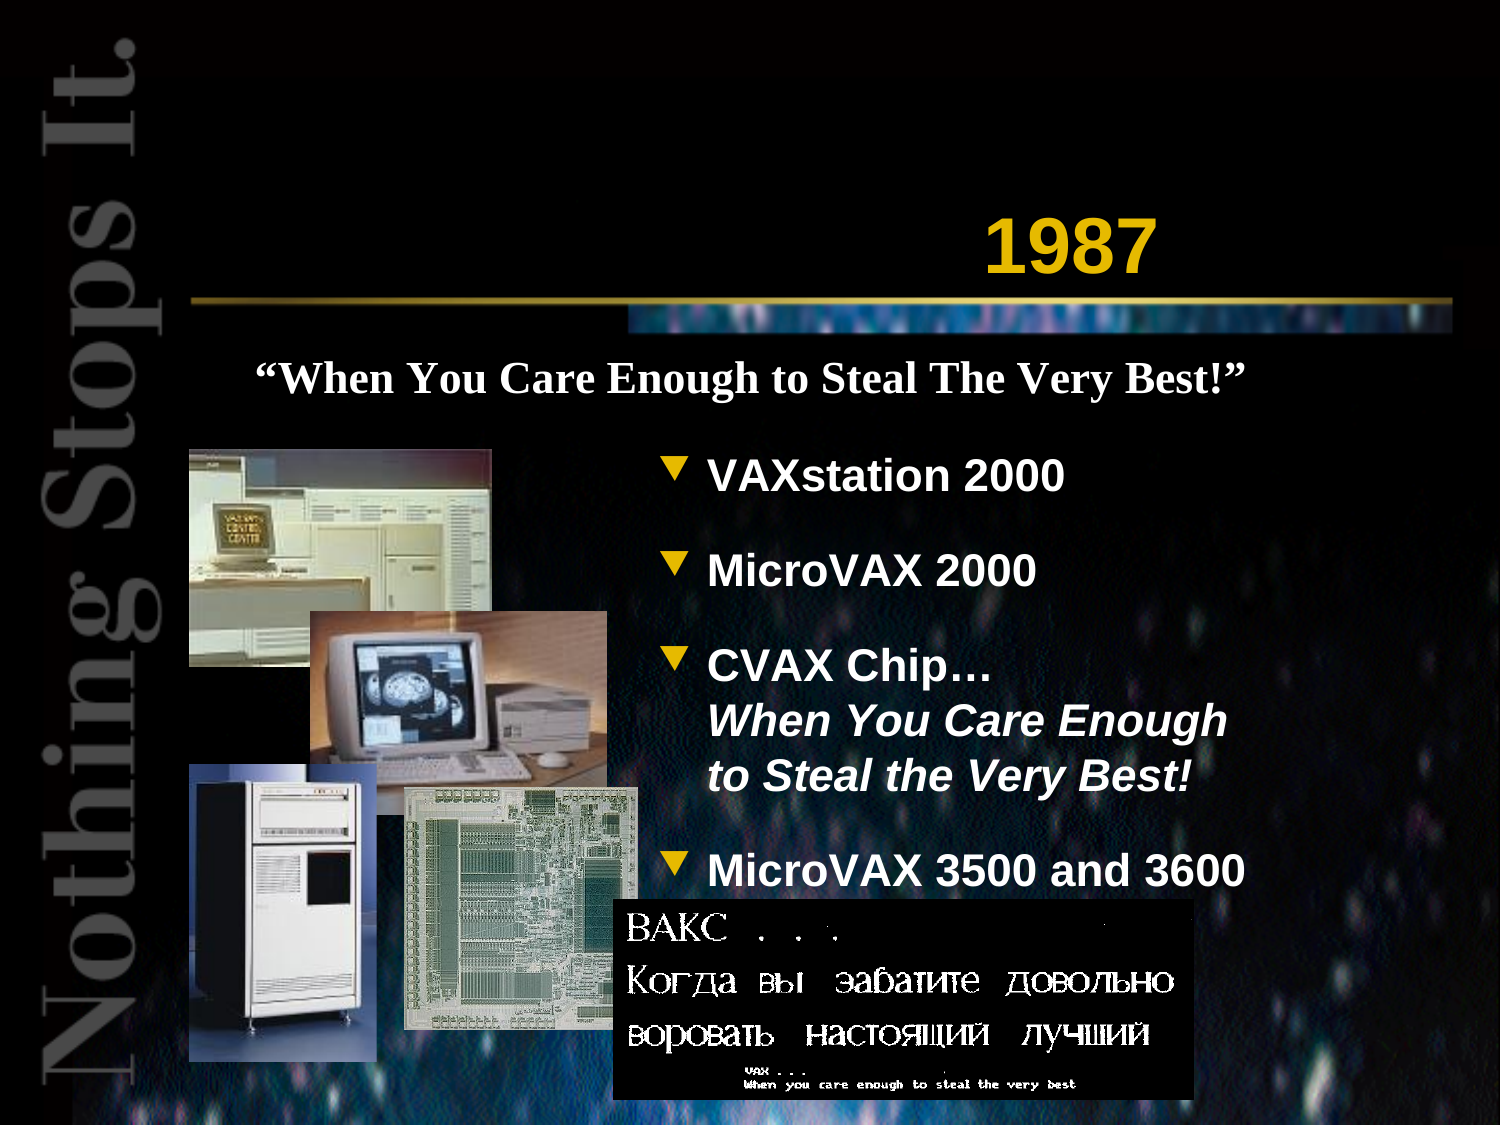

# 1983 1984 1985 1986 1987 1988...
“When You Care Enough to Steal The Very Best!”
VAXstation 2000
MicroVAX 2000
CVAX Chip…
When You Care Enough
to Steal the Very Best!
MicroVAX 3500 and 3600